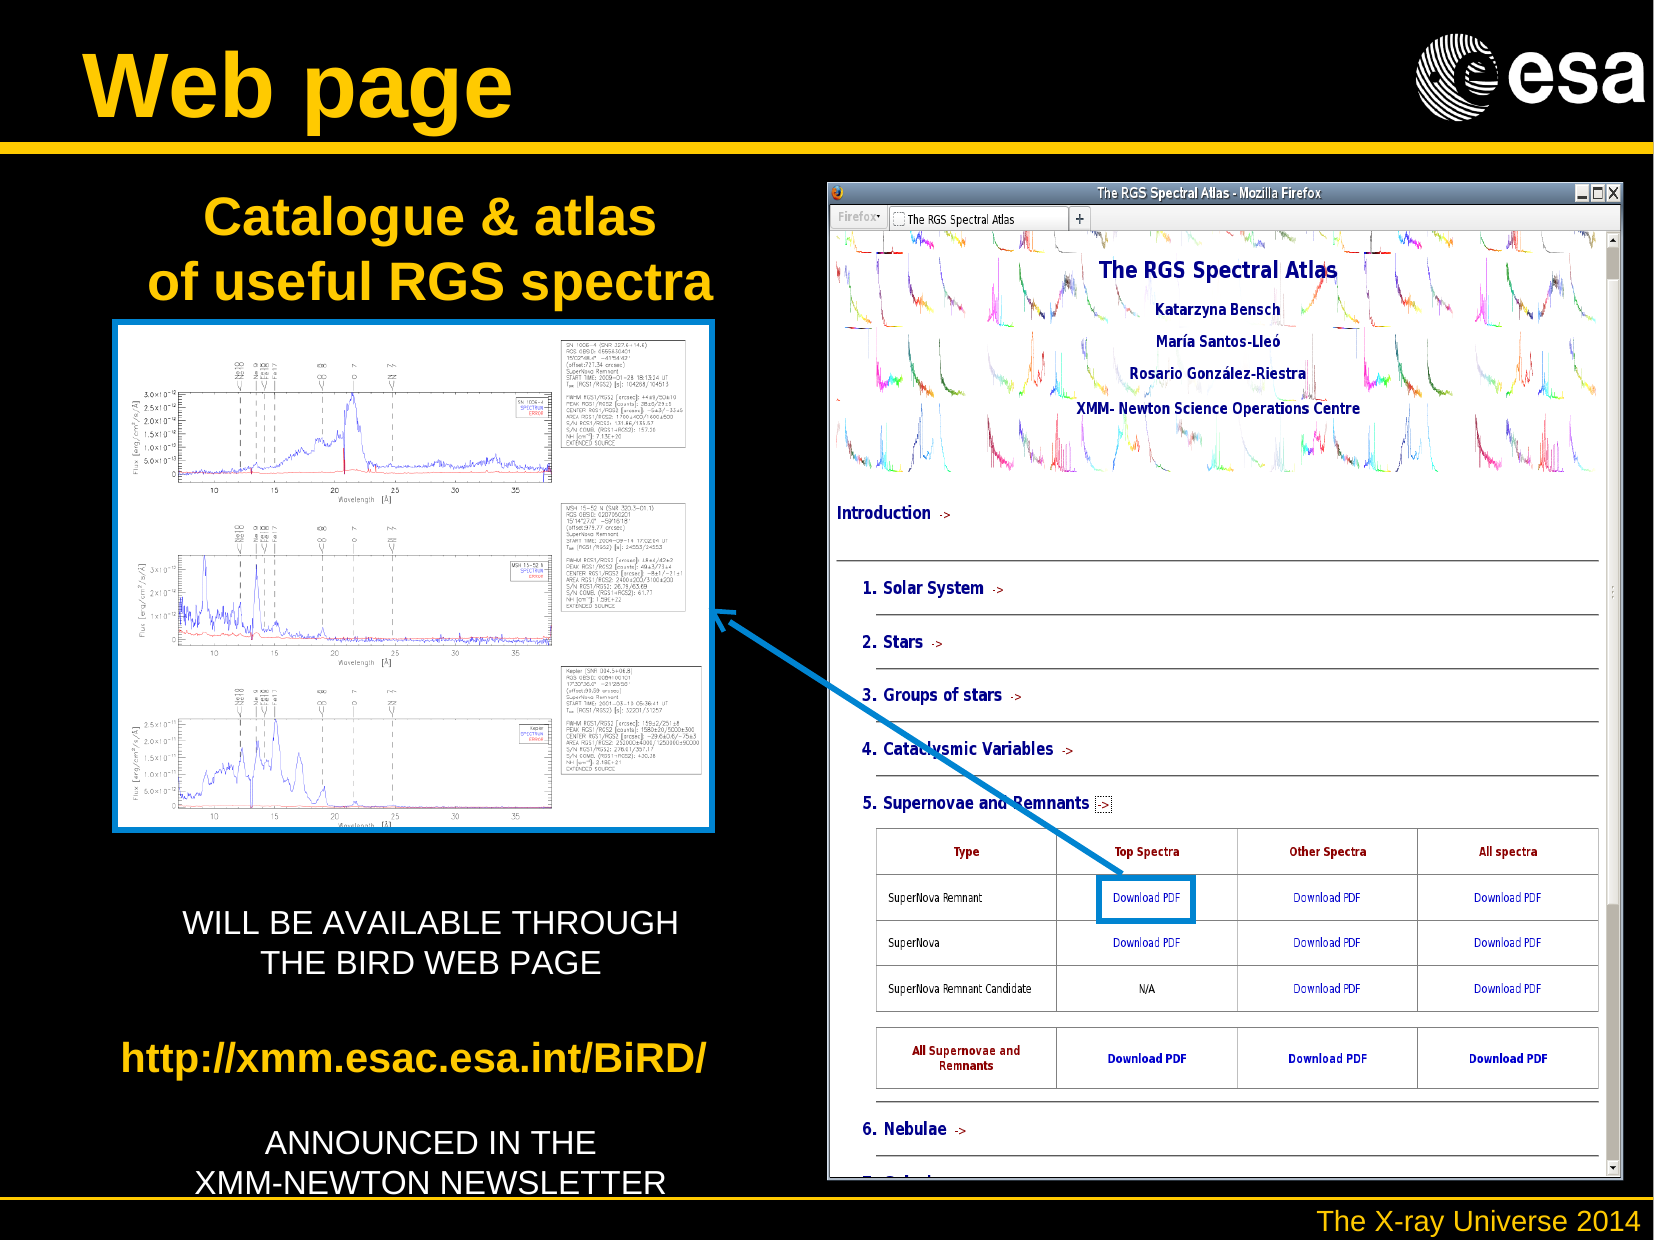

# Web page
Catalogue & atlas
of useful RGS spectra
WILL BE AVAILABLE THROUGH
THE BIRD WEB PAGE
http://xmm.esac.esa.int/BiRD/
ANNOUNCED IN THE
XMM-NEWTON NEWSLETTER
The X-ray Universe 2014